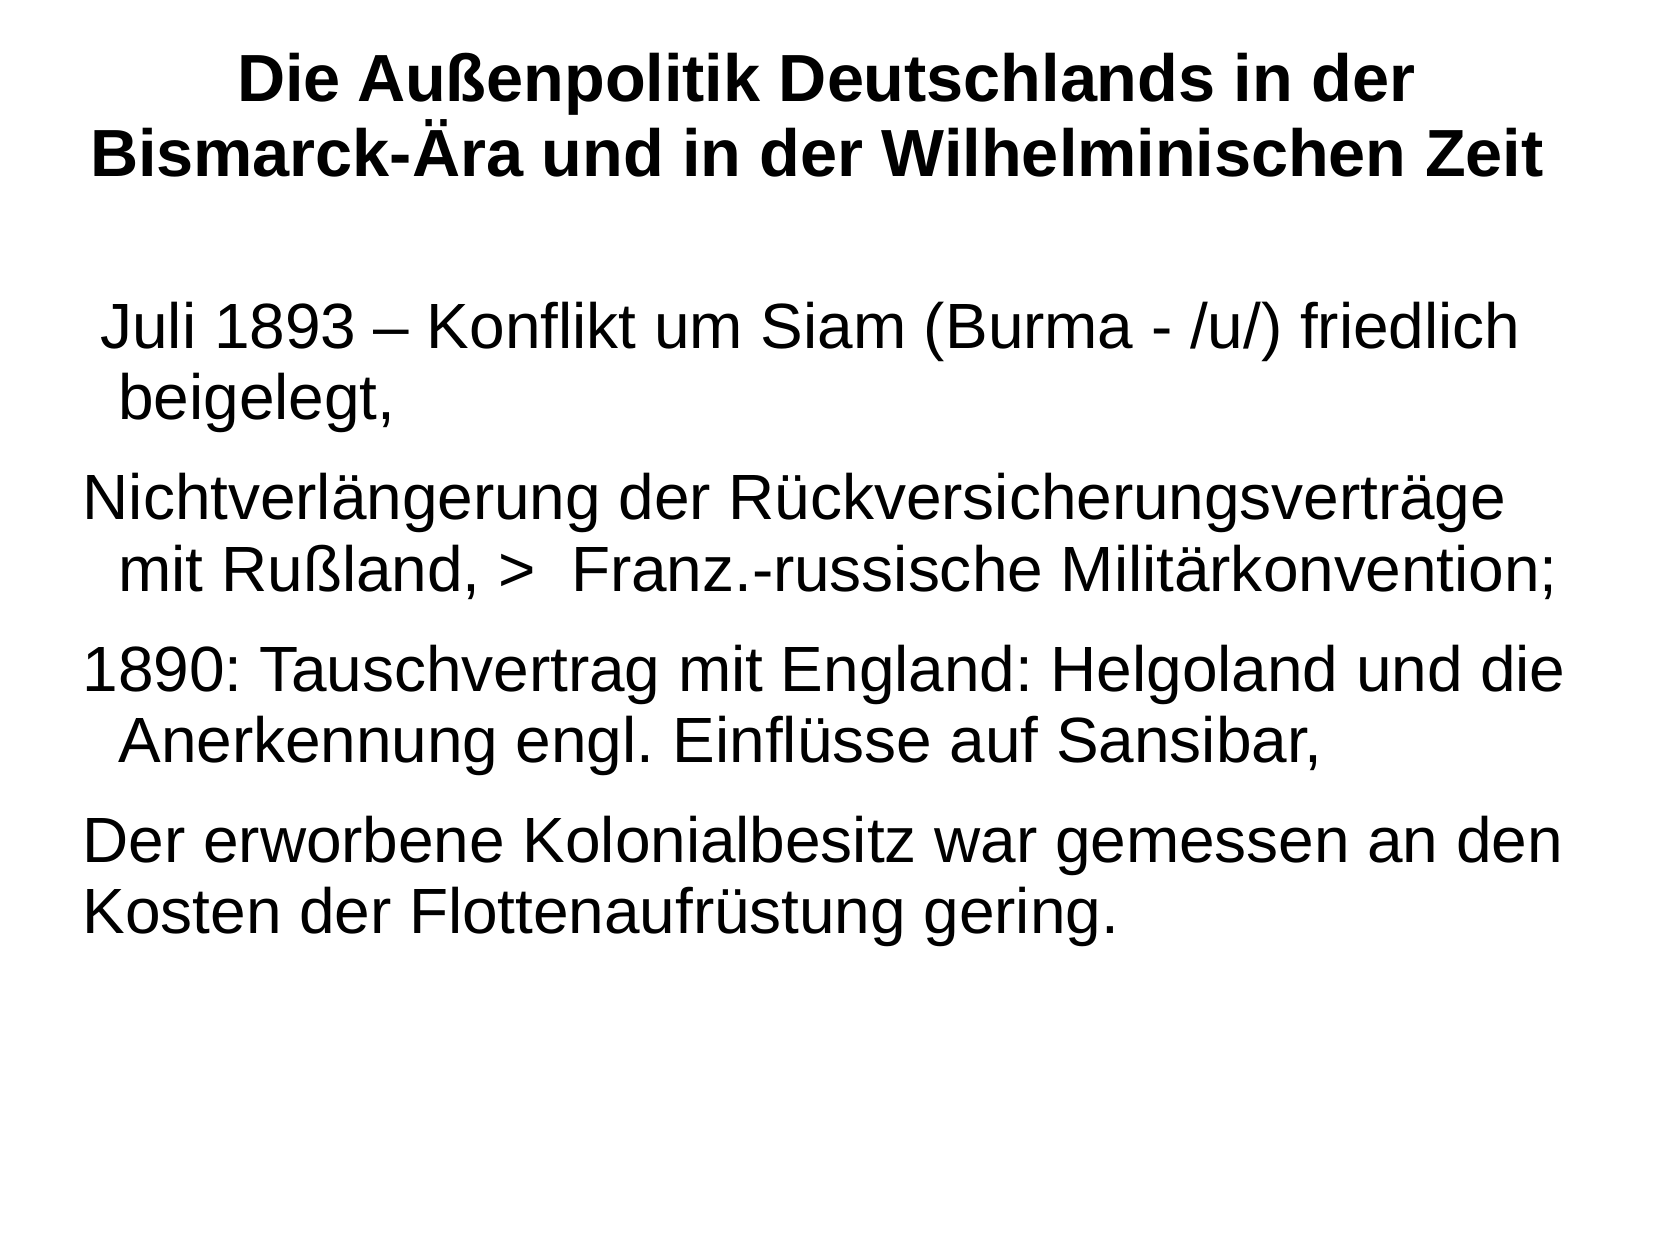

# Die Außenpolitik Deutschlands in der Bismarck-Ära und in der Wilhelminischen Zeit
 Juli 1893 – Konflikt um Siam (Burma - /u/) friedlich beigelegt,
Nichtverlängerung der Rückversicherungsverträge mit Rußland, > Franz.-russische Militärkonvention;
1890: Tauschvertrag mit England: Helgoland und die Anerkennung engl. Einflüsse auf Sansibar,
Der erworbene Kolonialbesitz war gemessen an den Kosten der Flottenaufrüstung gering.